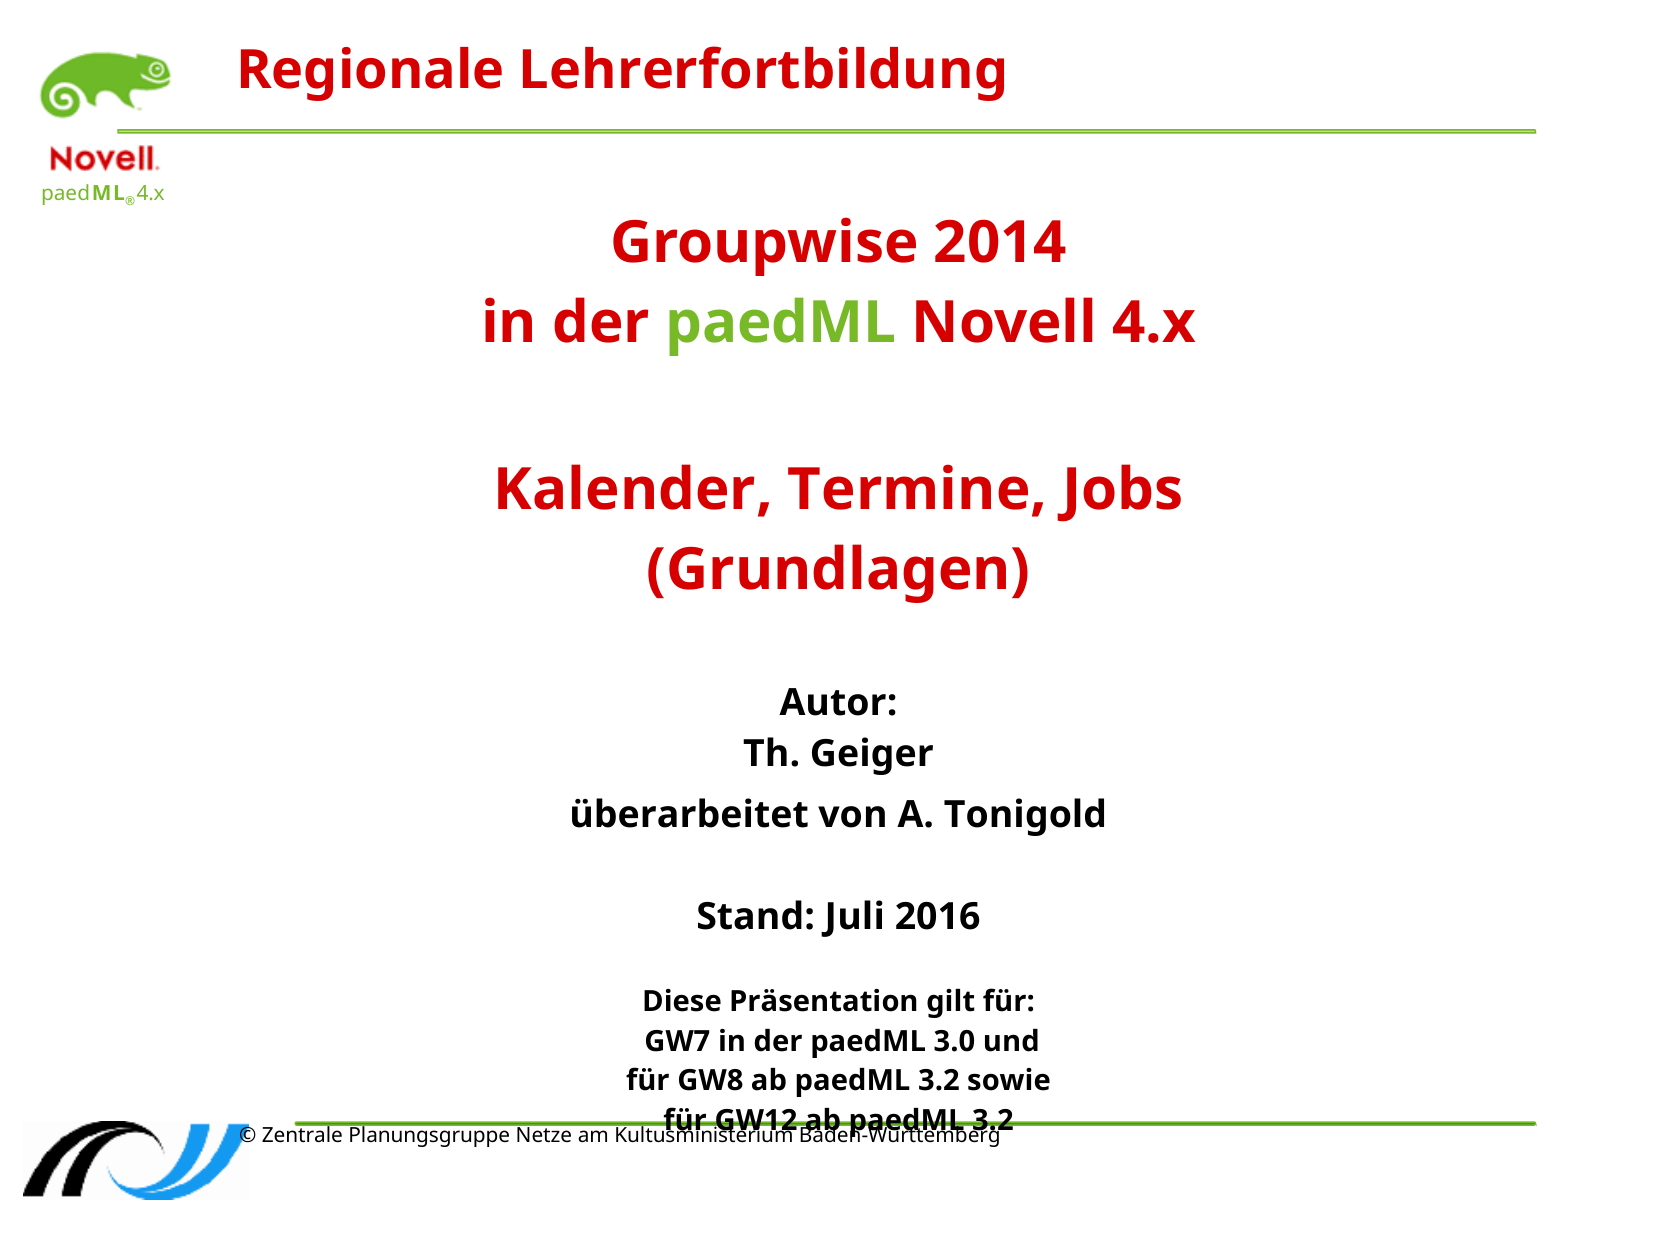

# Regionale Lehrerfortbildung
Groupwise 2014
in der paedML Novell 4.x
Kalender, Termine, Jobs
(Grundlagen)
Autor:
Th. Geiger
überarbeitet von A. Tonigold
Stand: Juli 2016
Diese Präsentation gilt für:
 GW7 in der paedML 3.0 und
für GW8 ab paedML 3.2 sowie
für GW12 ab paedML 3.2
© Zentrale Planungsgruppe Netze am Kultusministerium Baden-Württemberg